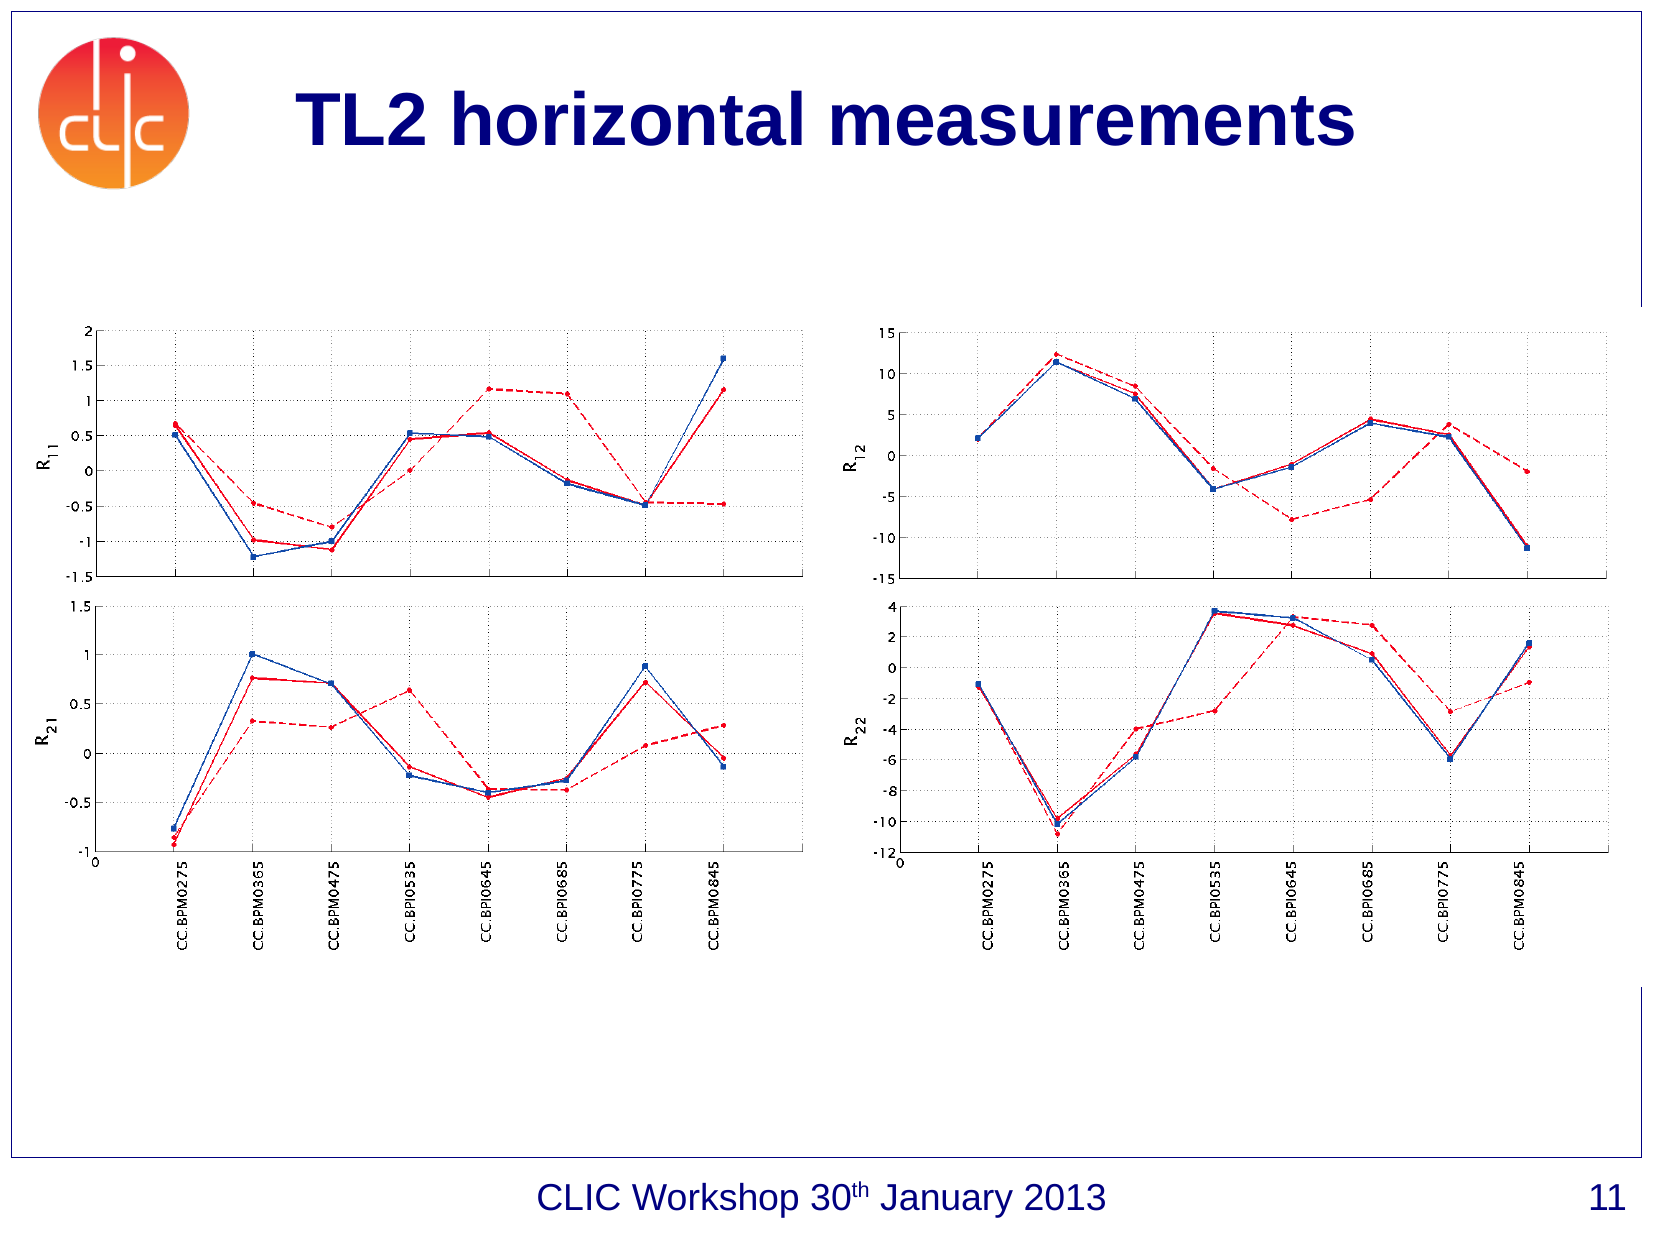

# TL2 horizontal measurements
CLIC Workshop 30th January 2013
11